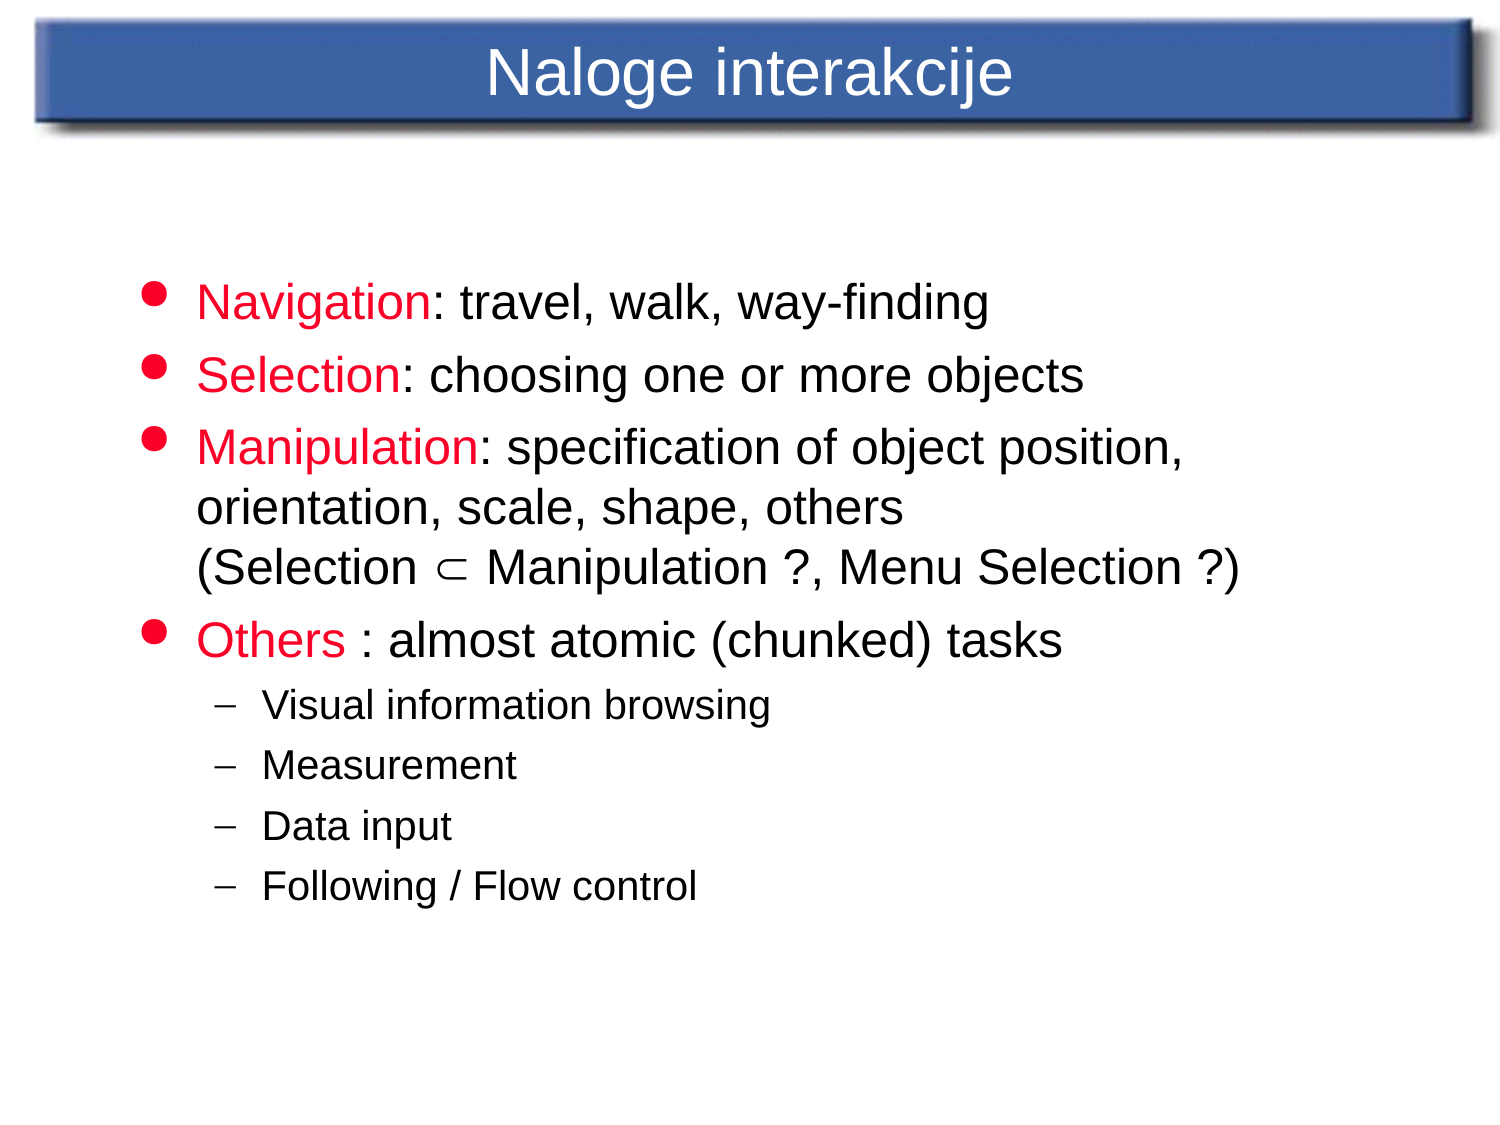

# Naloge interakcije
Navigation: travel, walk, way-finding
Selection: choosing one or more objects
Manipulation: specification of object position, orientation, scale, shape, others
(Selection  Manipulation ?, Menu Selection ?)
Others : almost atomic (chunked) tasks
Visual information browsing
Measurement
Data input
Following / Flow control